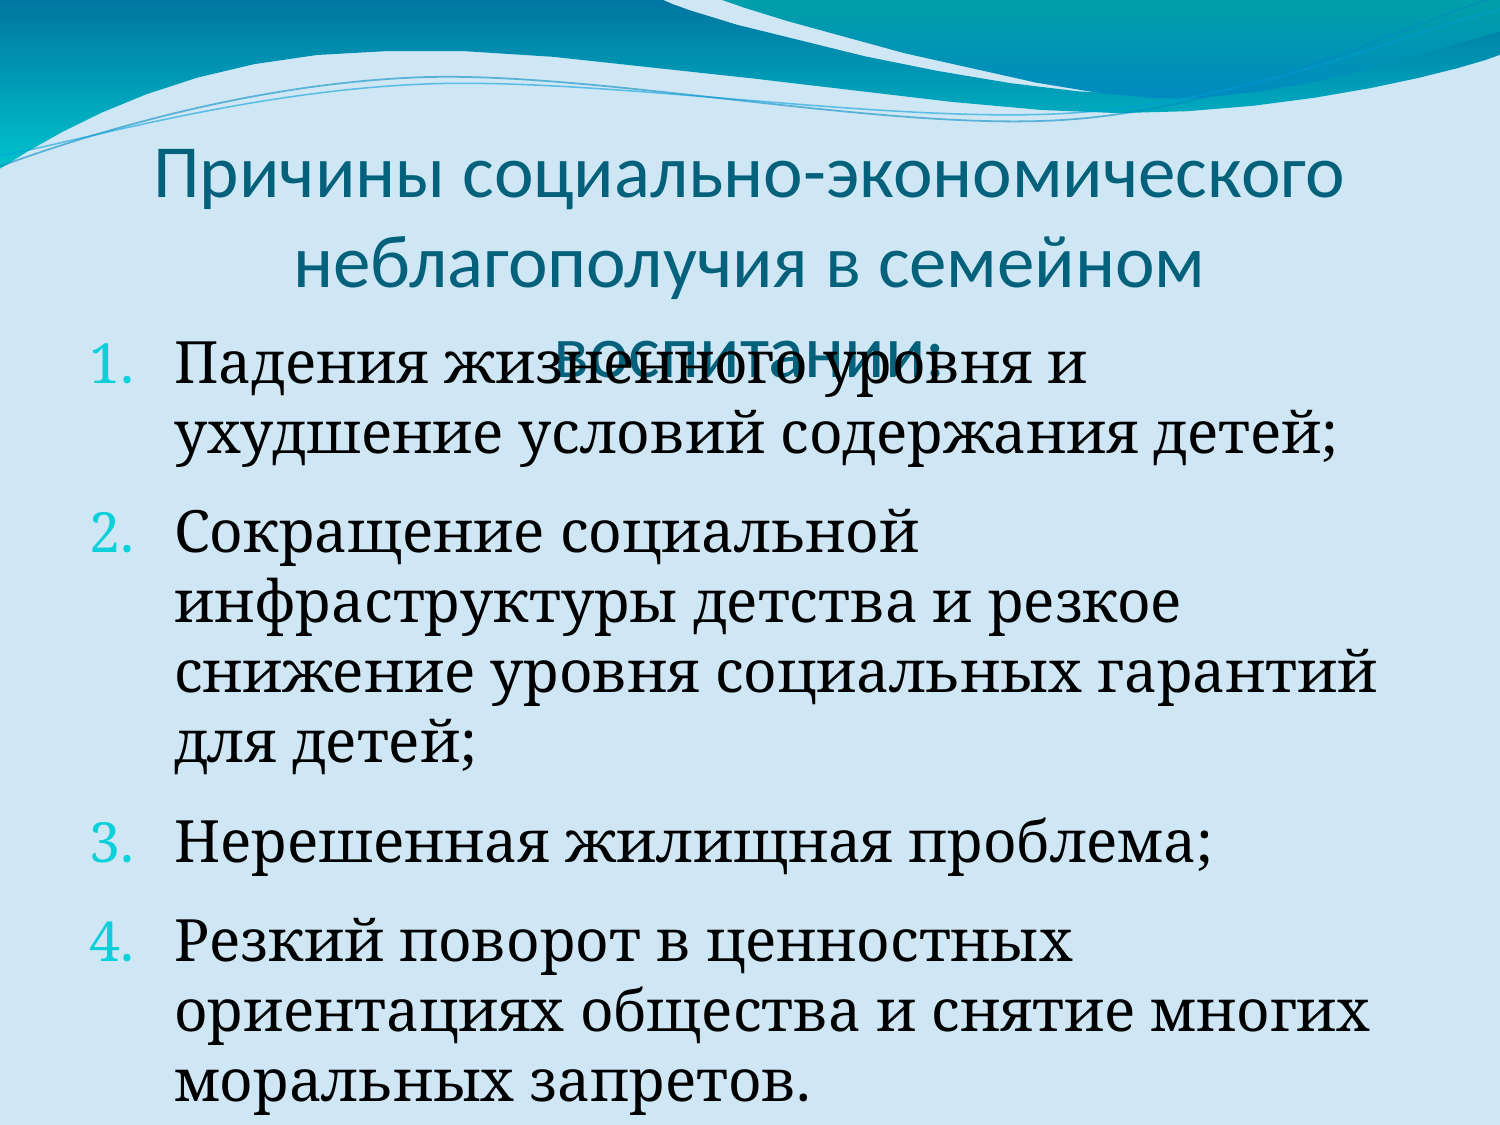

# Причины социально-экономического неблагополучия в семейном воспитании:
Падения жизненного уровня и ухудшение условий содержания детей;
Сокращение социальной инфраструктуры детства и резкое снижение уровня социальных гарантий для детей;
Нерешенная жилищная проблема;
Резкий поворот в ценностных ориентациях общества и снятие многих моральных запретов.